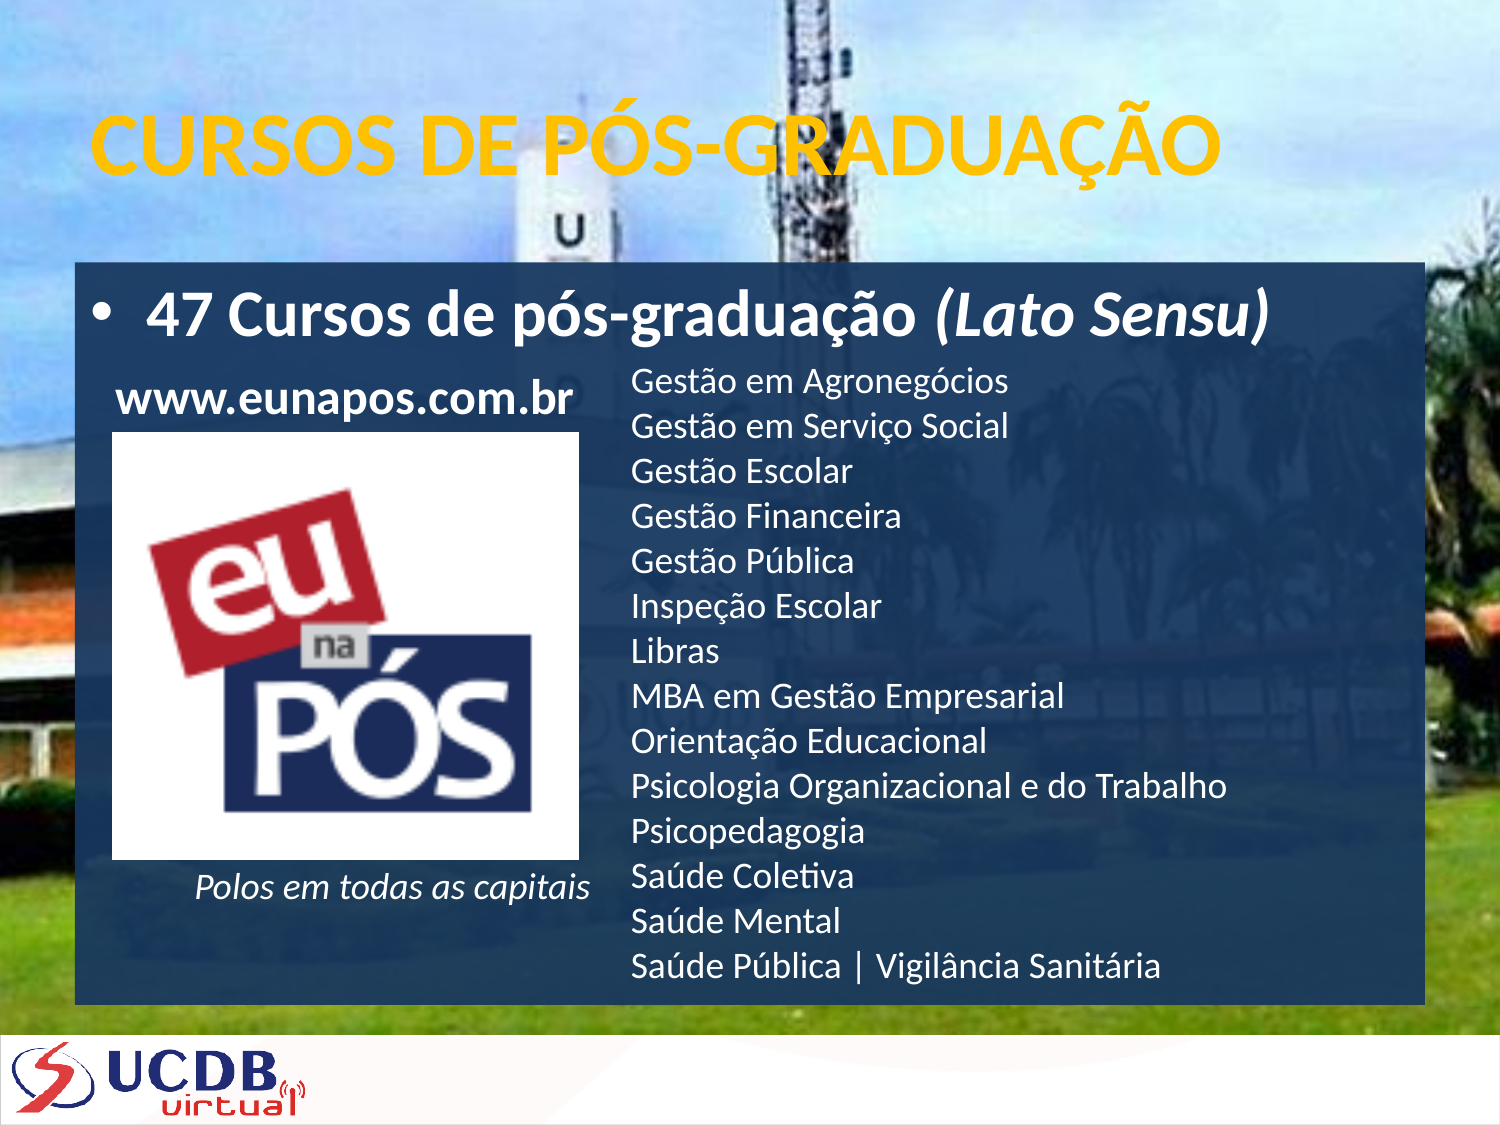

# CURSOS DE PÓS-GRADUAÇÃO
47 Cursos de pós-graduação (Lato Sensu)​
Gestão em Agronegócios
Gestão em Serviço Social
Gestão Escolar
Gestão Financeira
Gestão Pública
Inspeção Escolar
Libras
MBA em Gestão Empresarial
Orientação Educacional
Psicologia Organizacional e do Trabalho
Psicopedagogia
Saúde Coletiva
Saúde Mental
Saúde Pública | Vigilância Sanitária
www.eunapos.com.br
Polos em todas as capitais